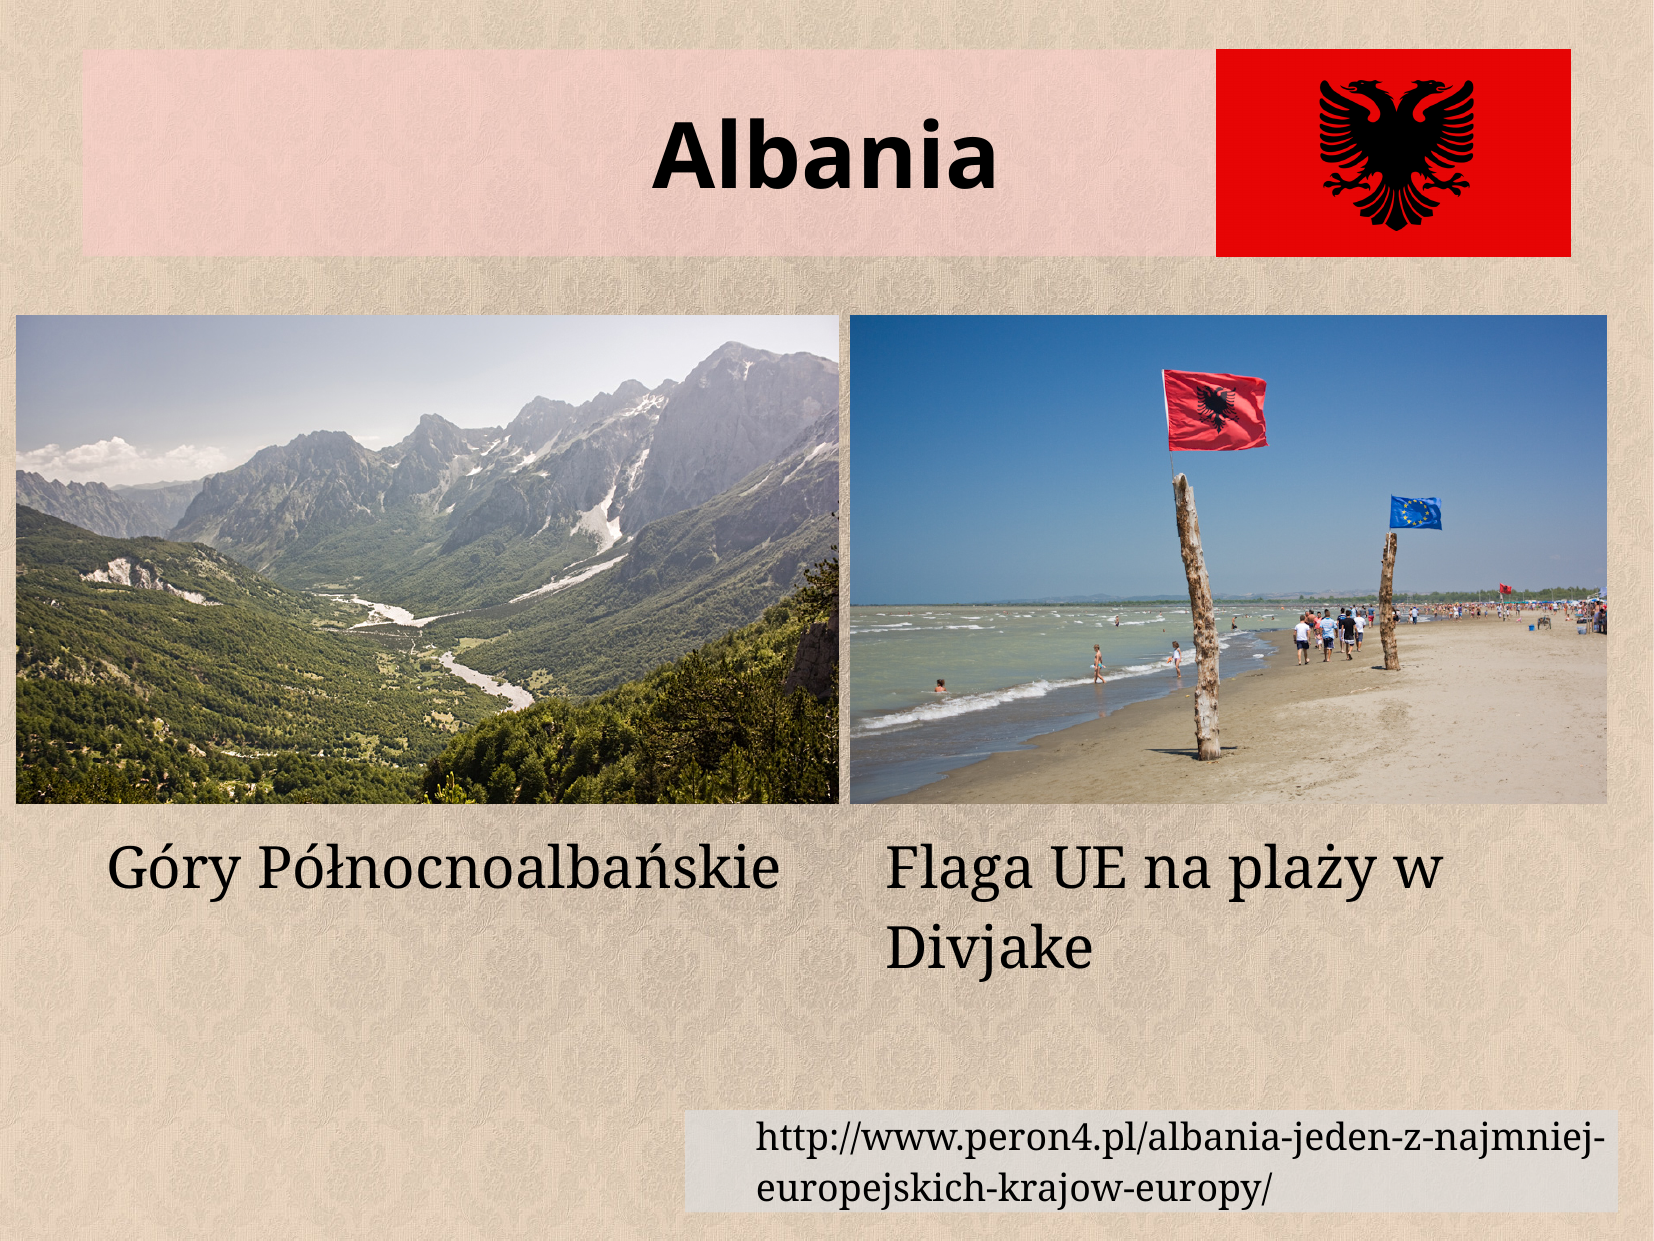

# Albania
Góry Północnoalbańskie
Flaga UE na plaży w Divjake
http://www.peron4.pl/albania-jeden-z-najmniej-europejskich-krajow-europy/